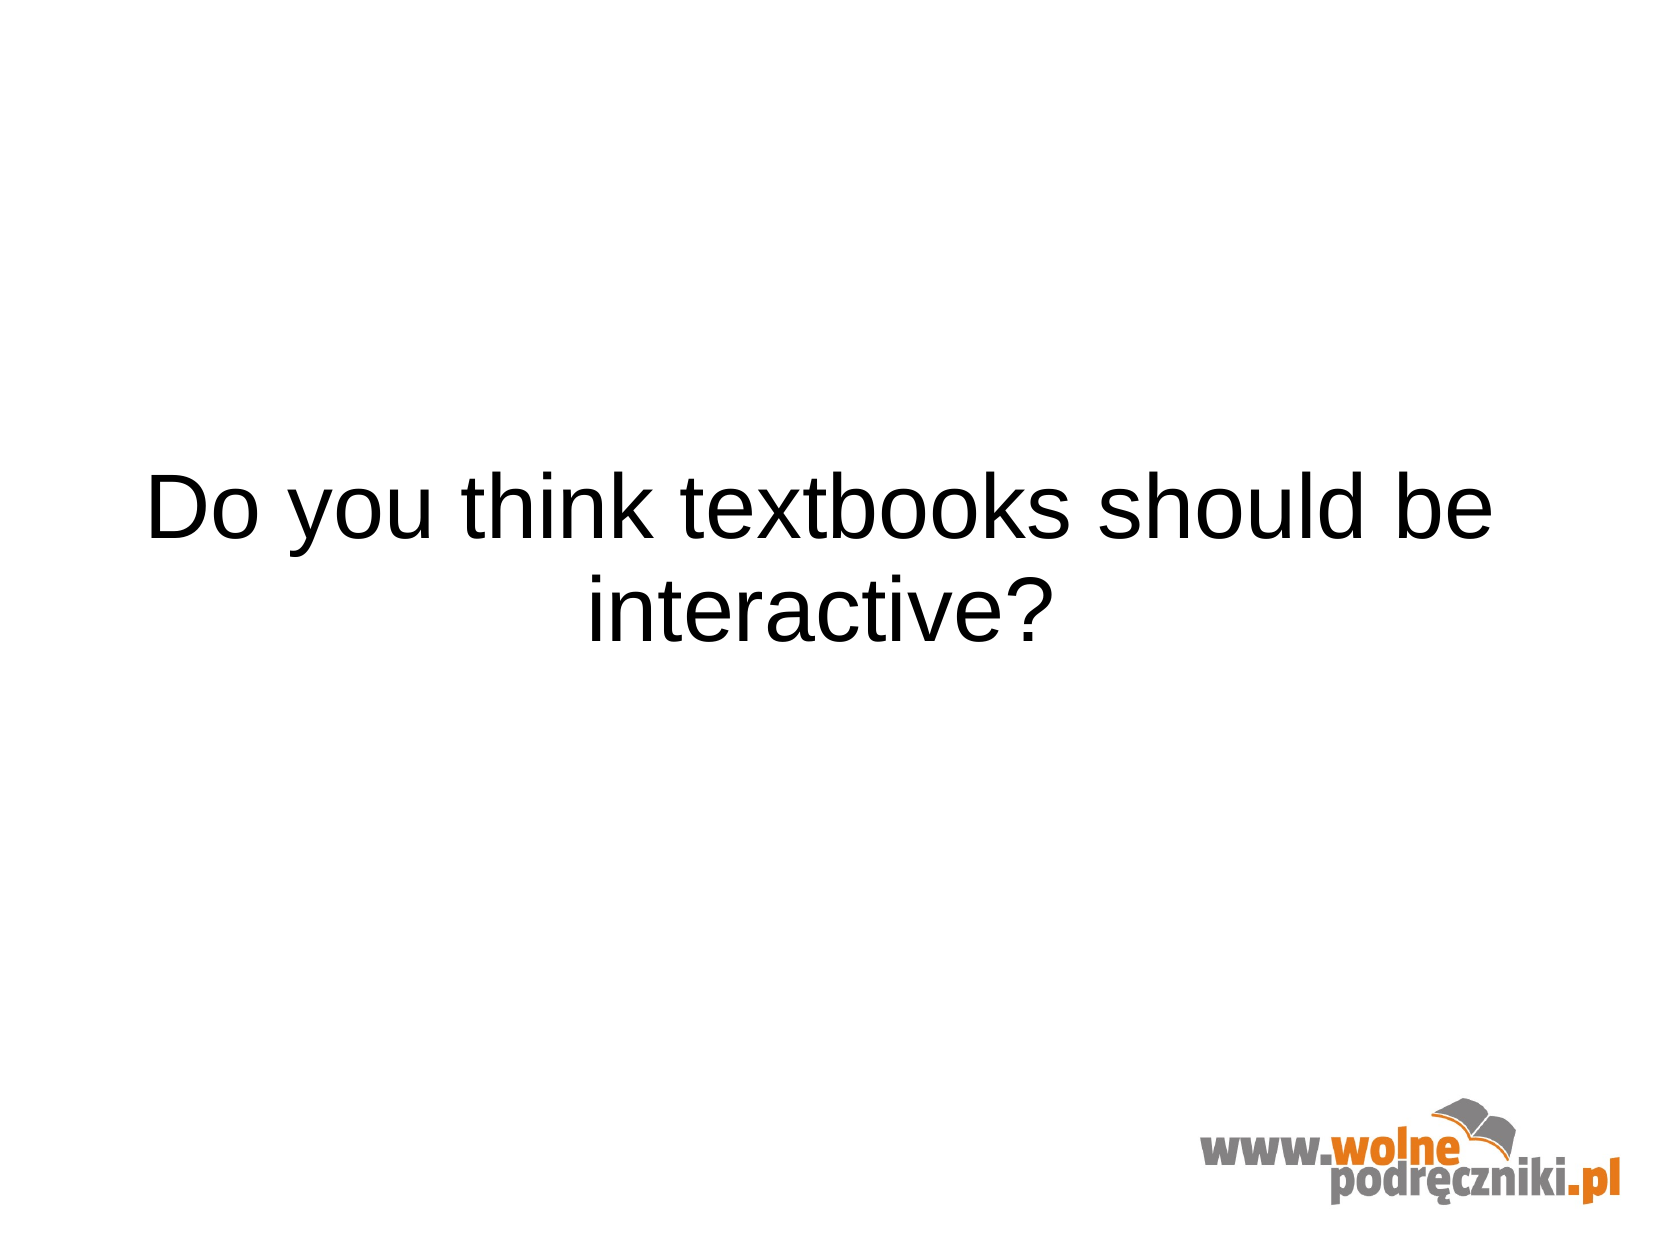

# Do you think textbooks should be interactive?